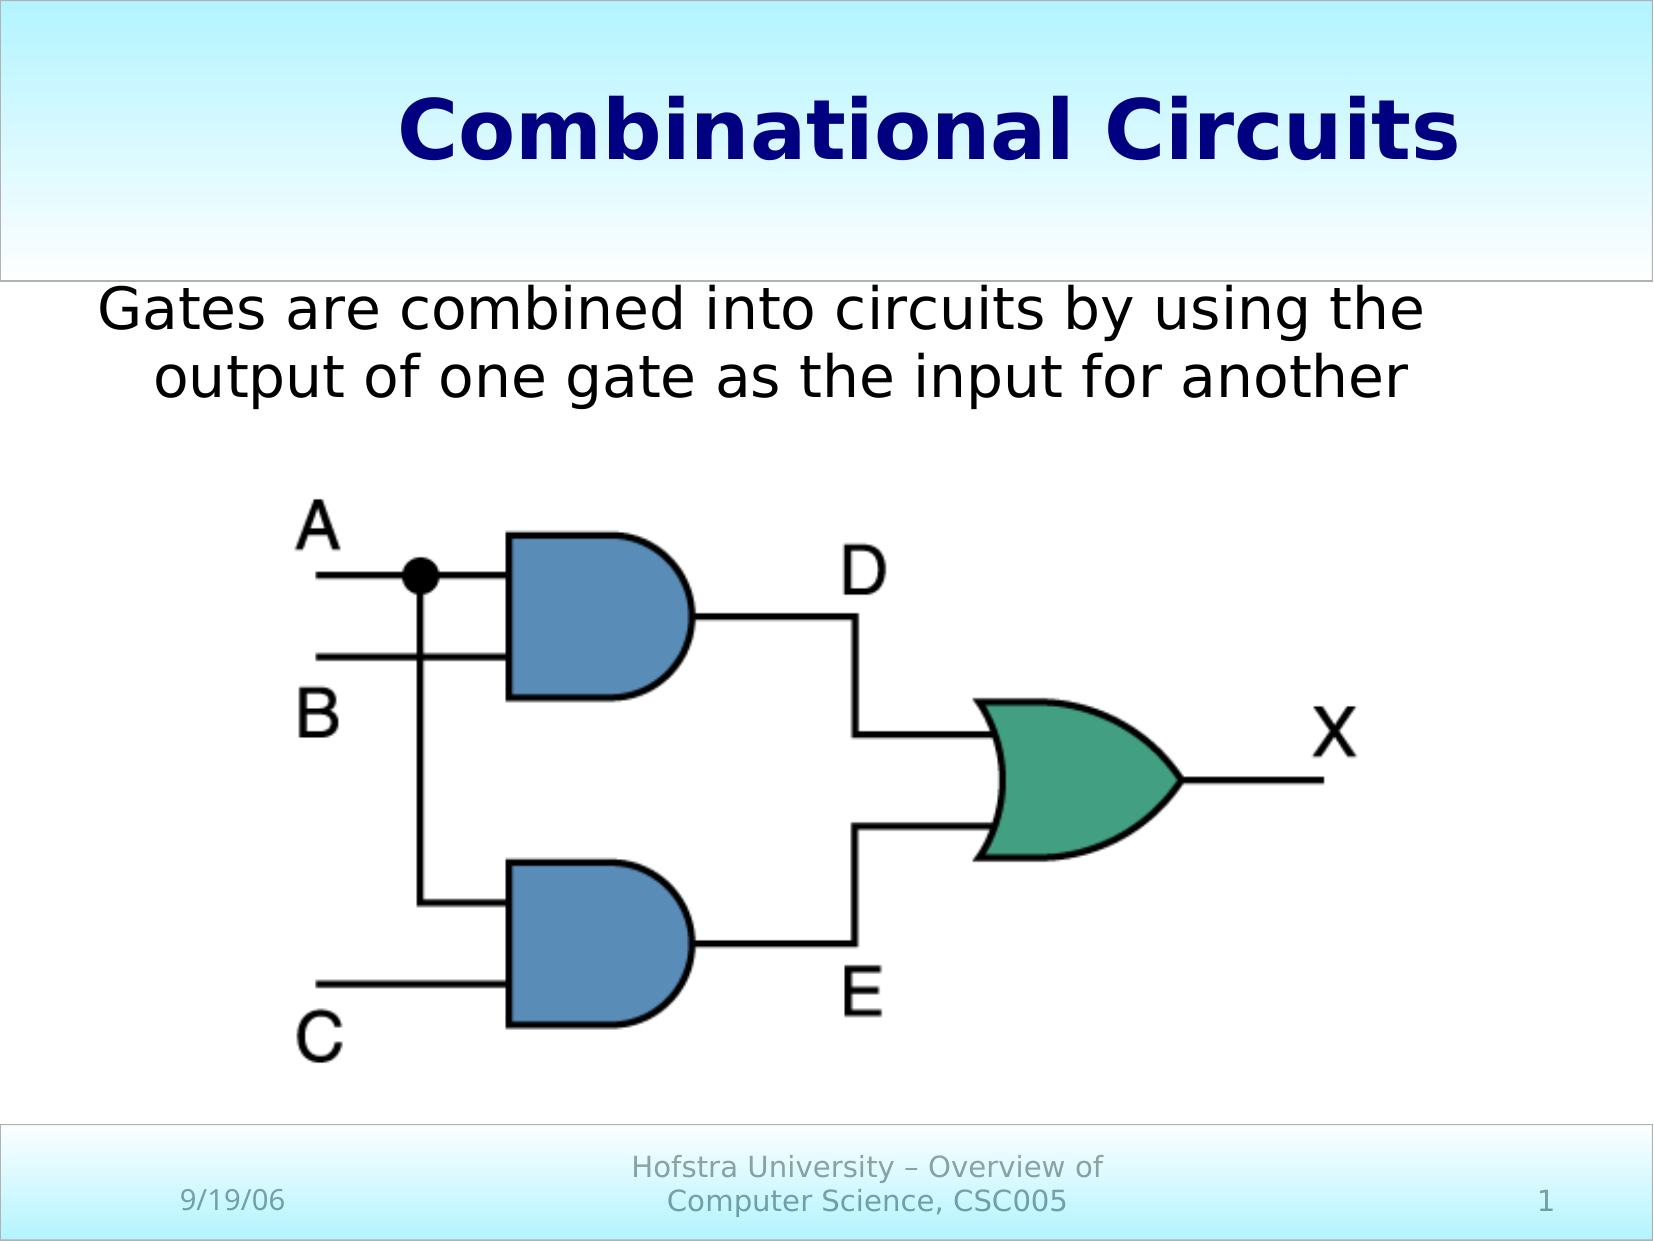

# Combinational Circuits
Gates are combined into circuits by using the output of one gate as the input for another
09/27/06
1